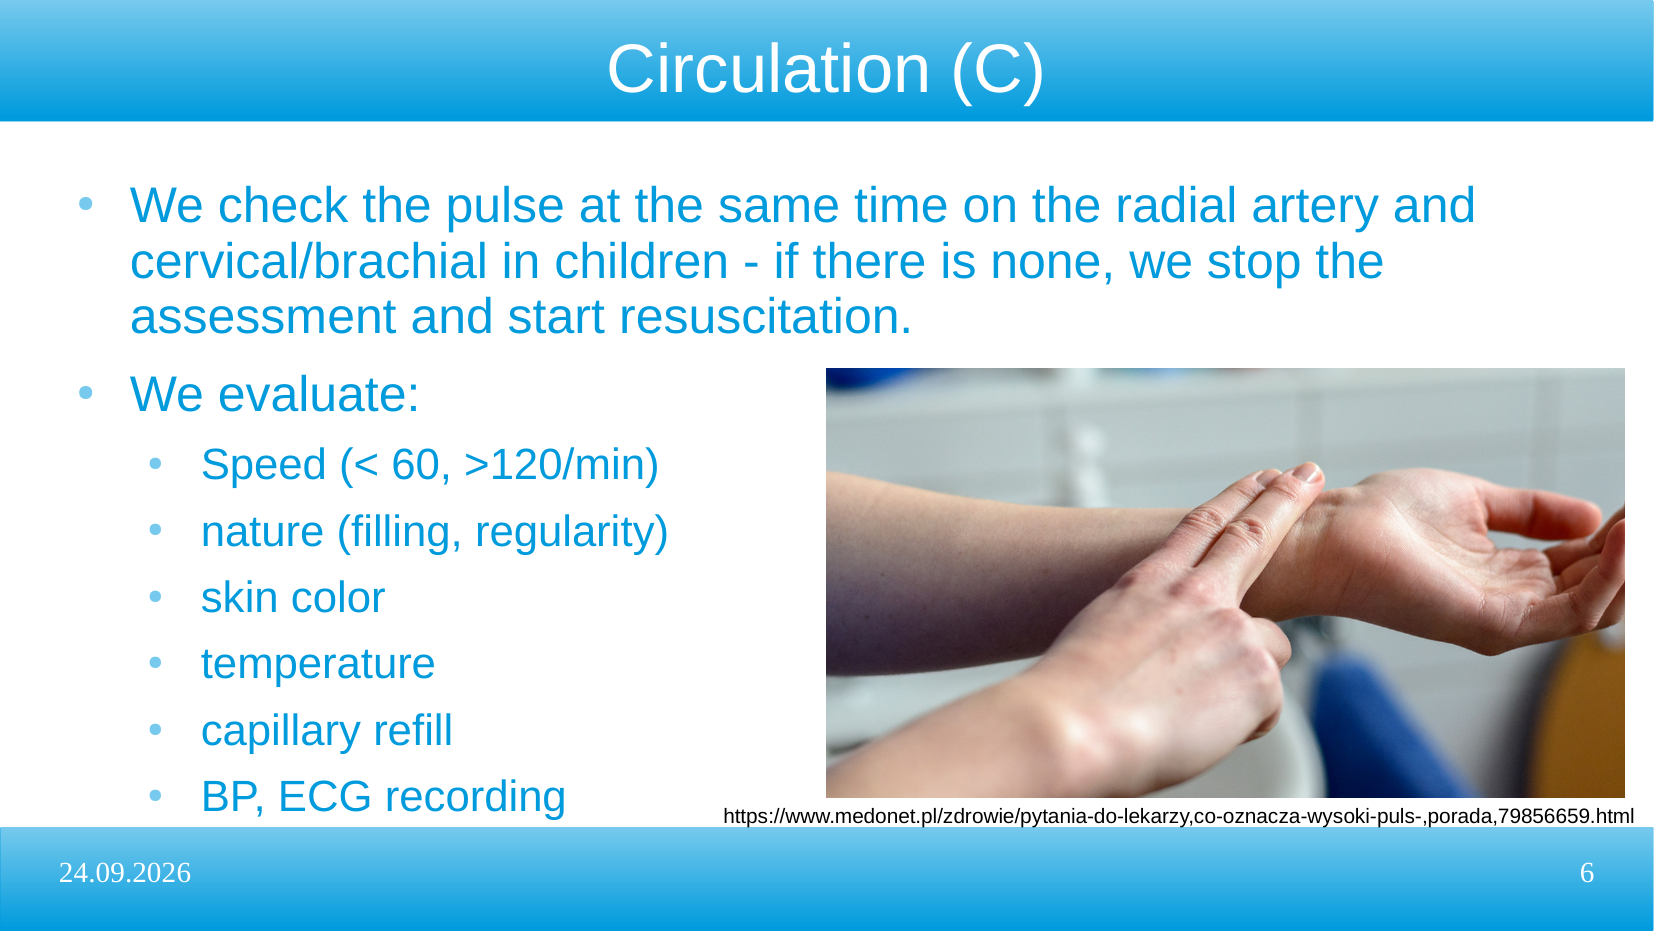

# Circulation (C)
We check the pulse at the same time on the radial artery and
cervical/brachial in children - if there is none, we stop the assessment and start resuscitation.
We evaluate:
Speed ​​(< 60, >120/min)
nature (filling, regularity)
skin color
temperature
capillary refill
BP, ECG recording
https://www.medonet.pl/zdrowie/pytania-do-lekarzy,co-oznacza-wysoki-puls-,porada,79856659.html
6